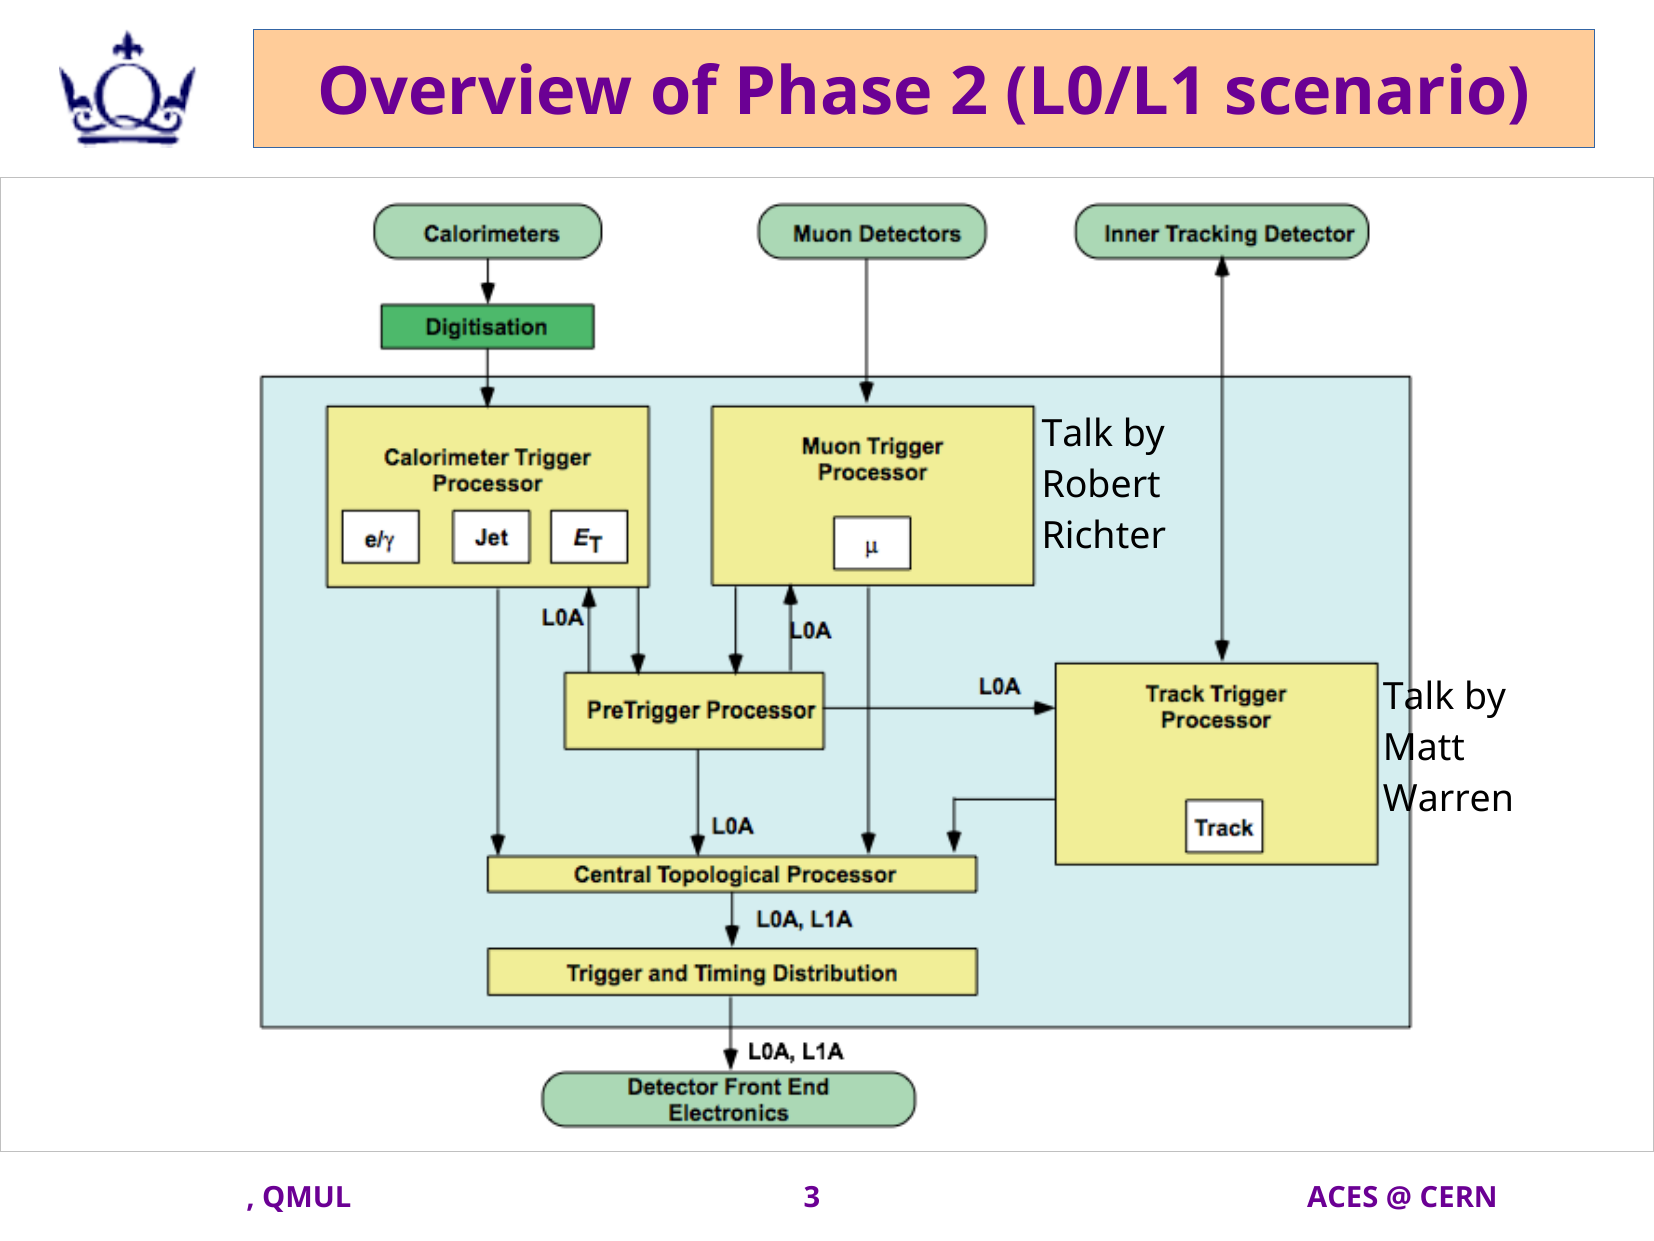

# Overview of Phase 2 (L0/L1 scenario)
Talk by
Robert
Richter
Talk by
Matt
Warren